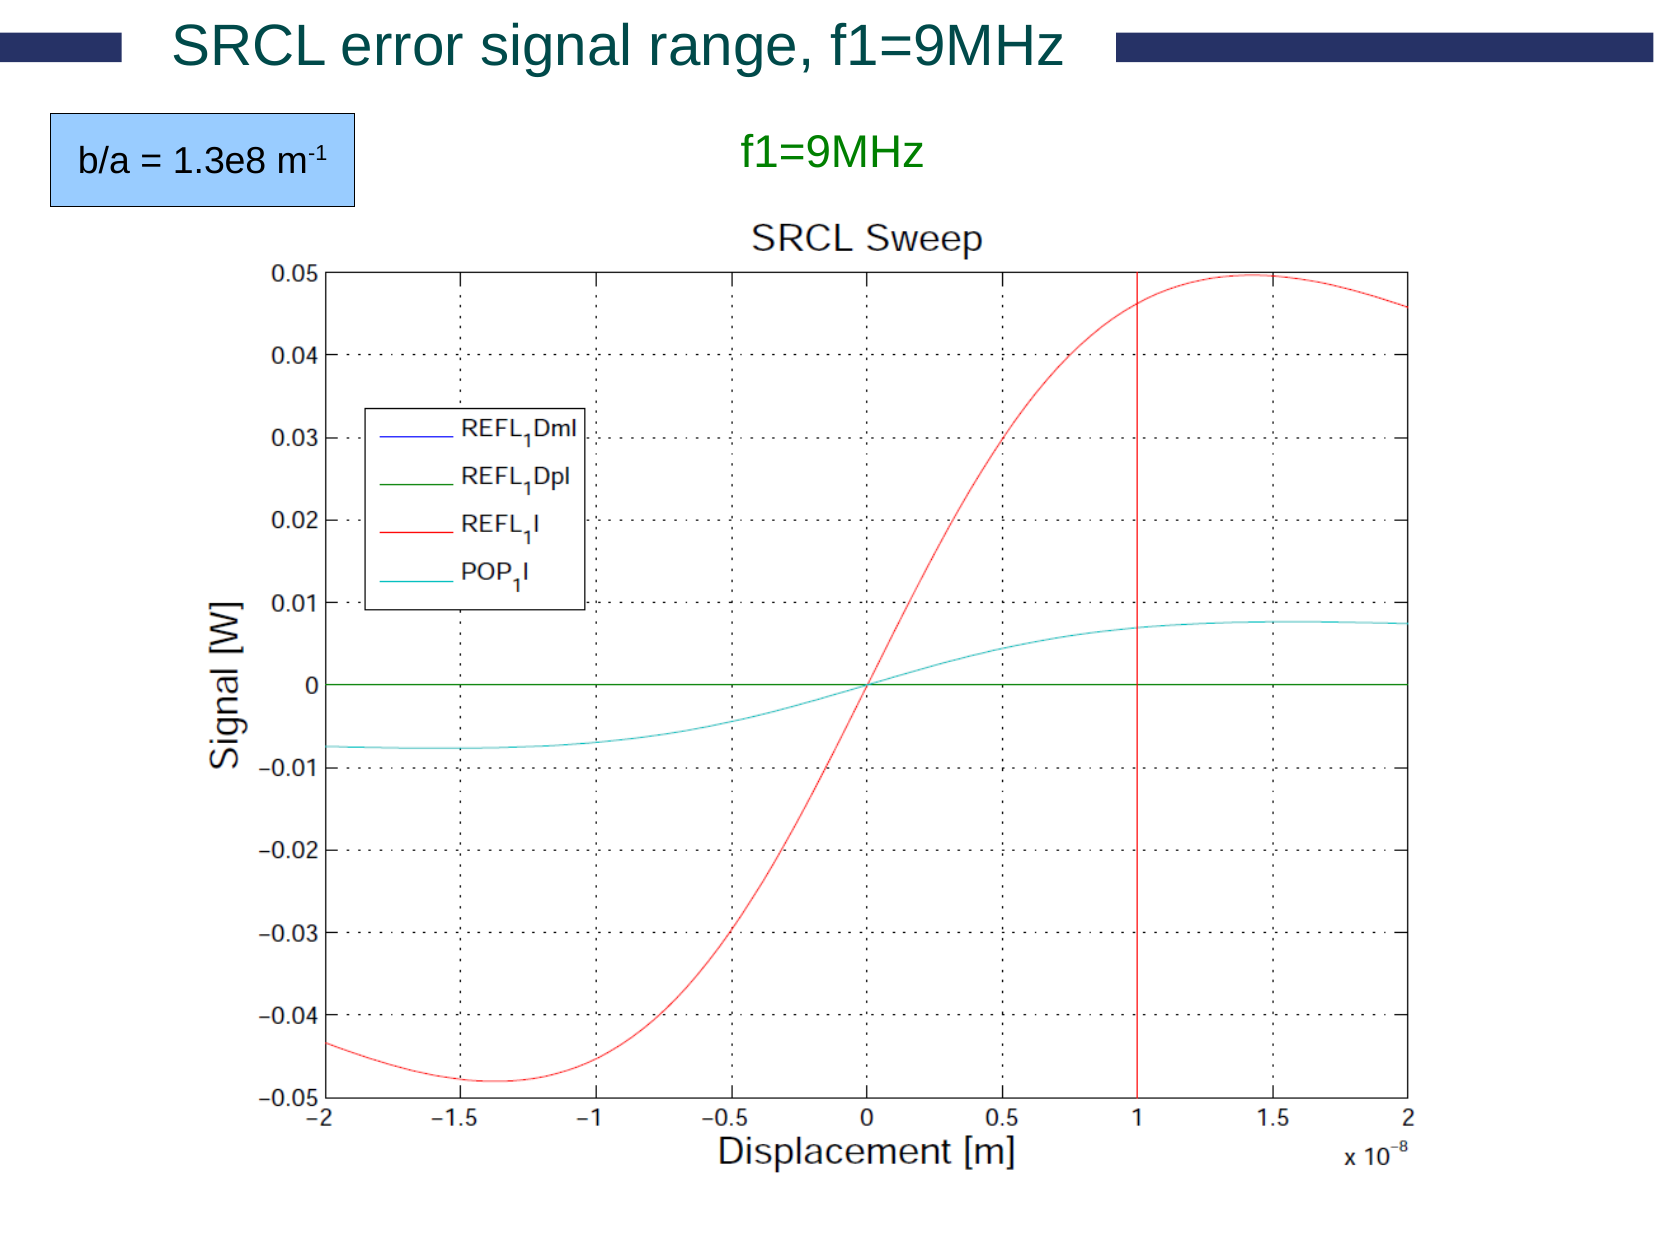

# SRCL error signal range, f1=9MHz
b/a = 1.3e8 m-1
f1=9MHz